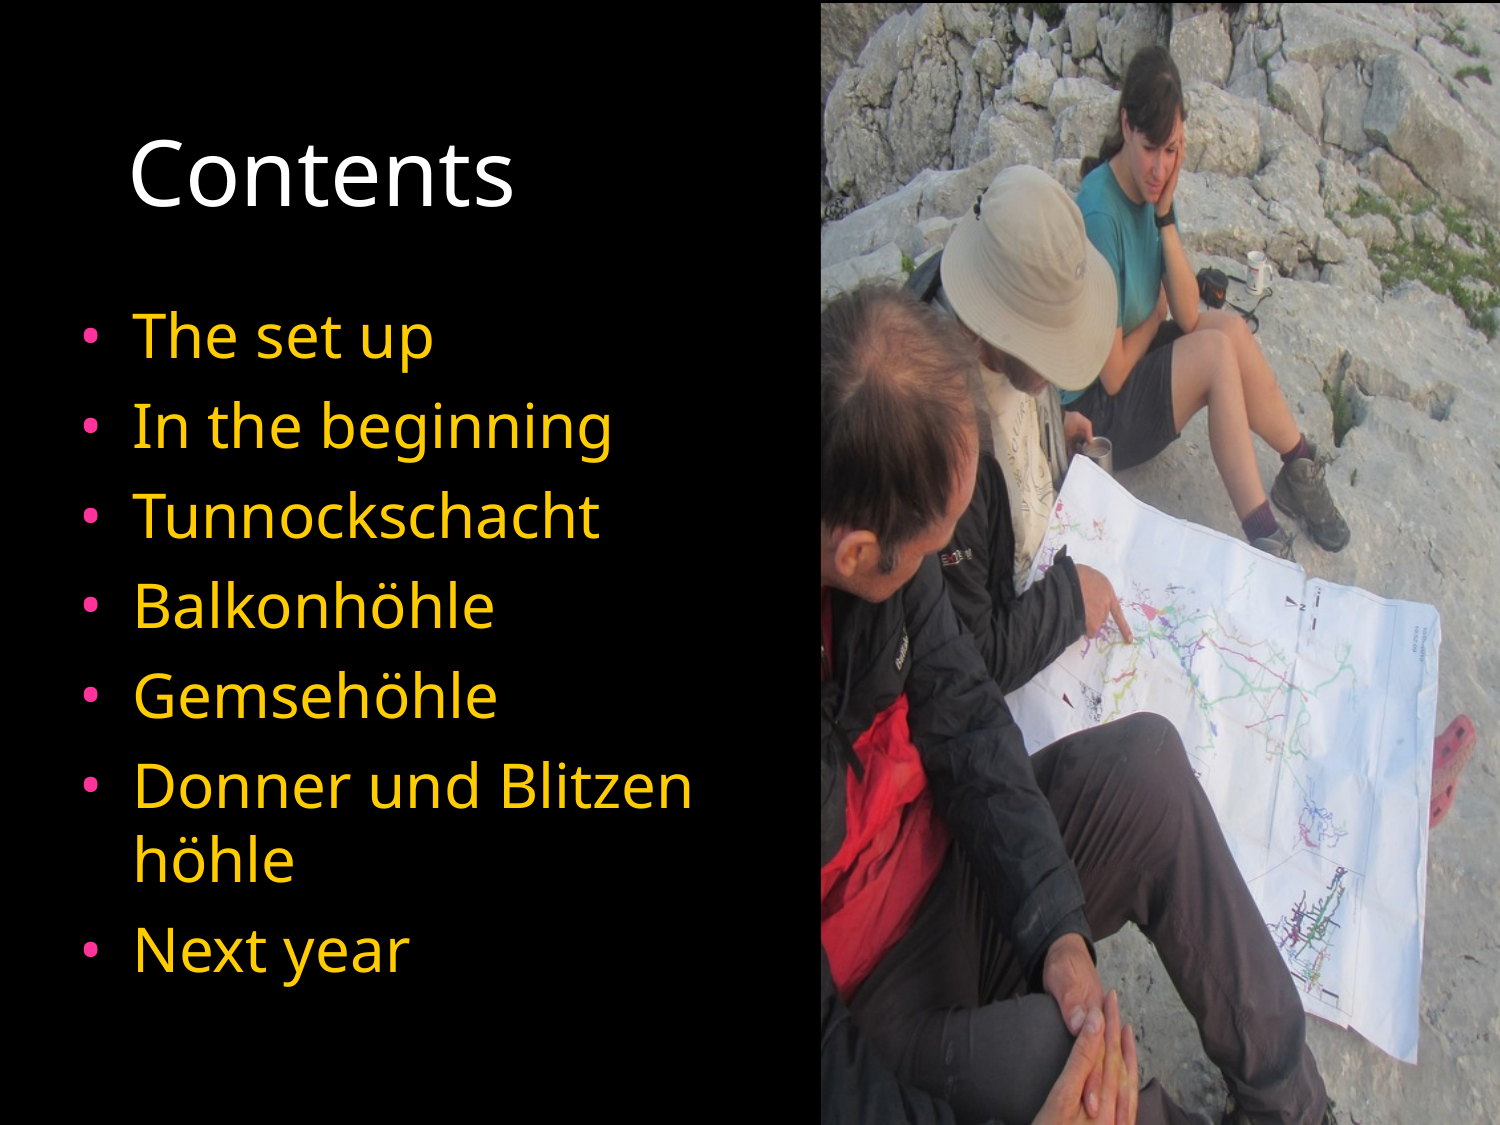

# Contents
The set up
In the beginning
Tunnockschacht
Balkonhöhle
Gemsehöhle
Donner und Blitzen höhle
Next year